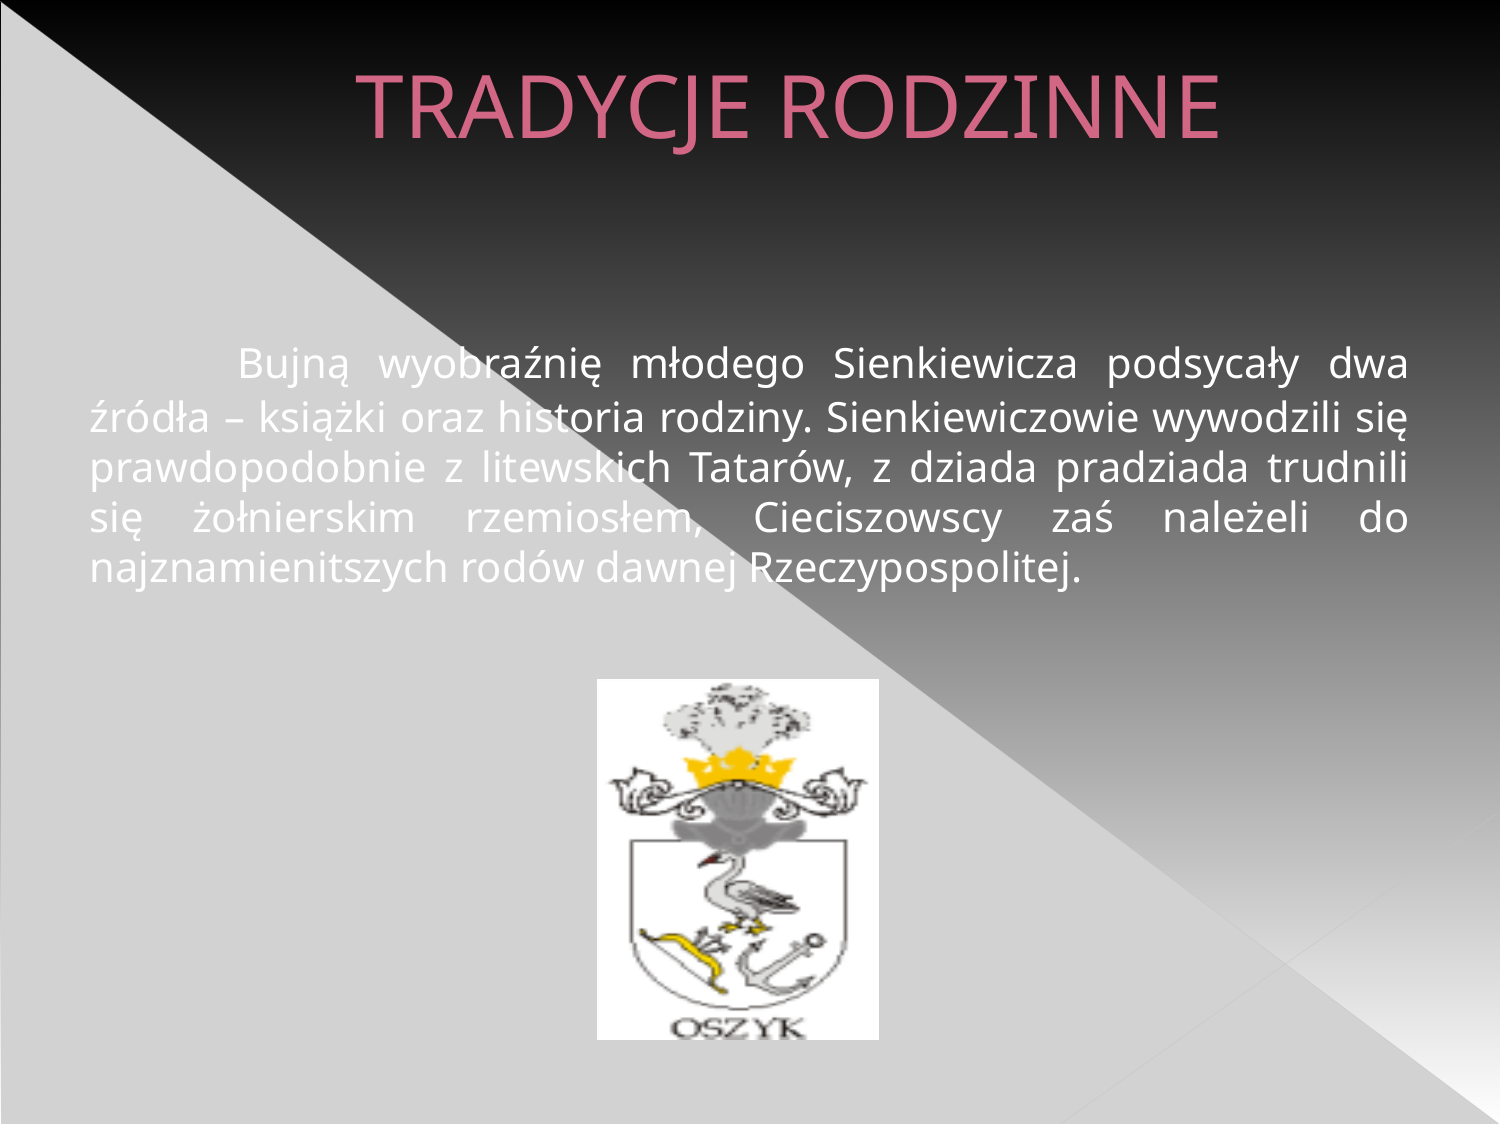

# TRADYCJE RODZINNE
		Bujną wyobraźnię młodego Sienkiewicza podsycały dwa źródła – książki oraz historia rodziny. Sienkiewiczowie wywodzili się prawdopodobnie z litewskich Tatarów, z dziada pradziada trudnili się żołnierskim rzemiosłem, Cieciszowscy zaś należeli do najznamienitszych rodów dawnej Rzeczypospolitej.